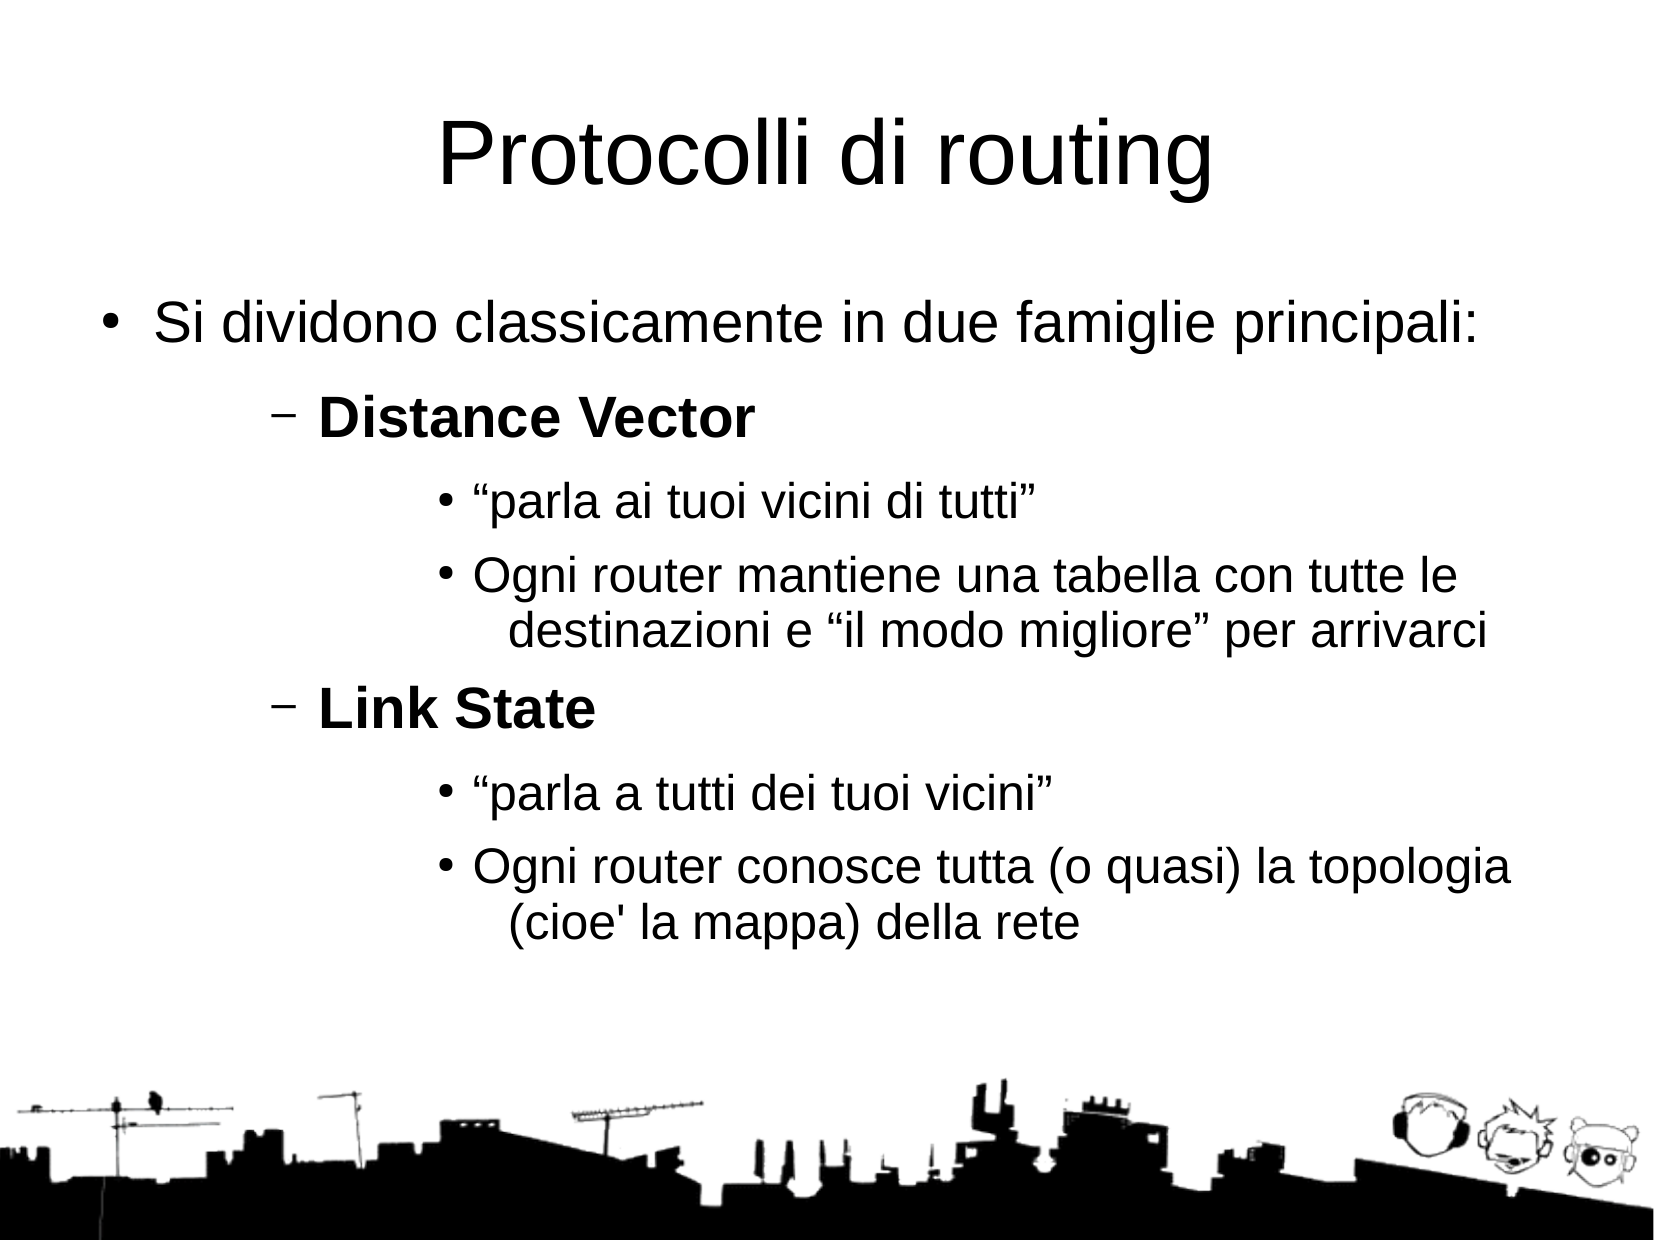

# Protocolli di routing
Si dividono classicamente in due famiglie principali:
Distance Vector
“parla ai tuoi vicini di tutti”
Ogni router mantiene una tabella con tutte le destinazioni e “il modo migliore” per arrivarci
Link State
“parla a tutti dei tuoi vicini”
Ogni router conosce tutta (o quasi) la topologia (cioe' la mappa) della rete